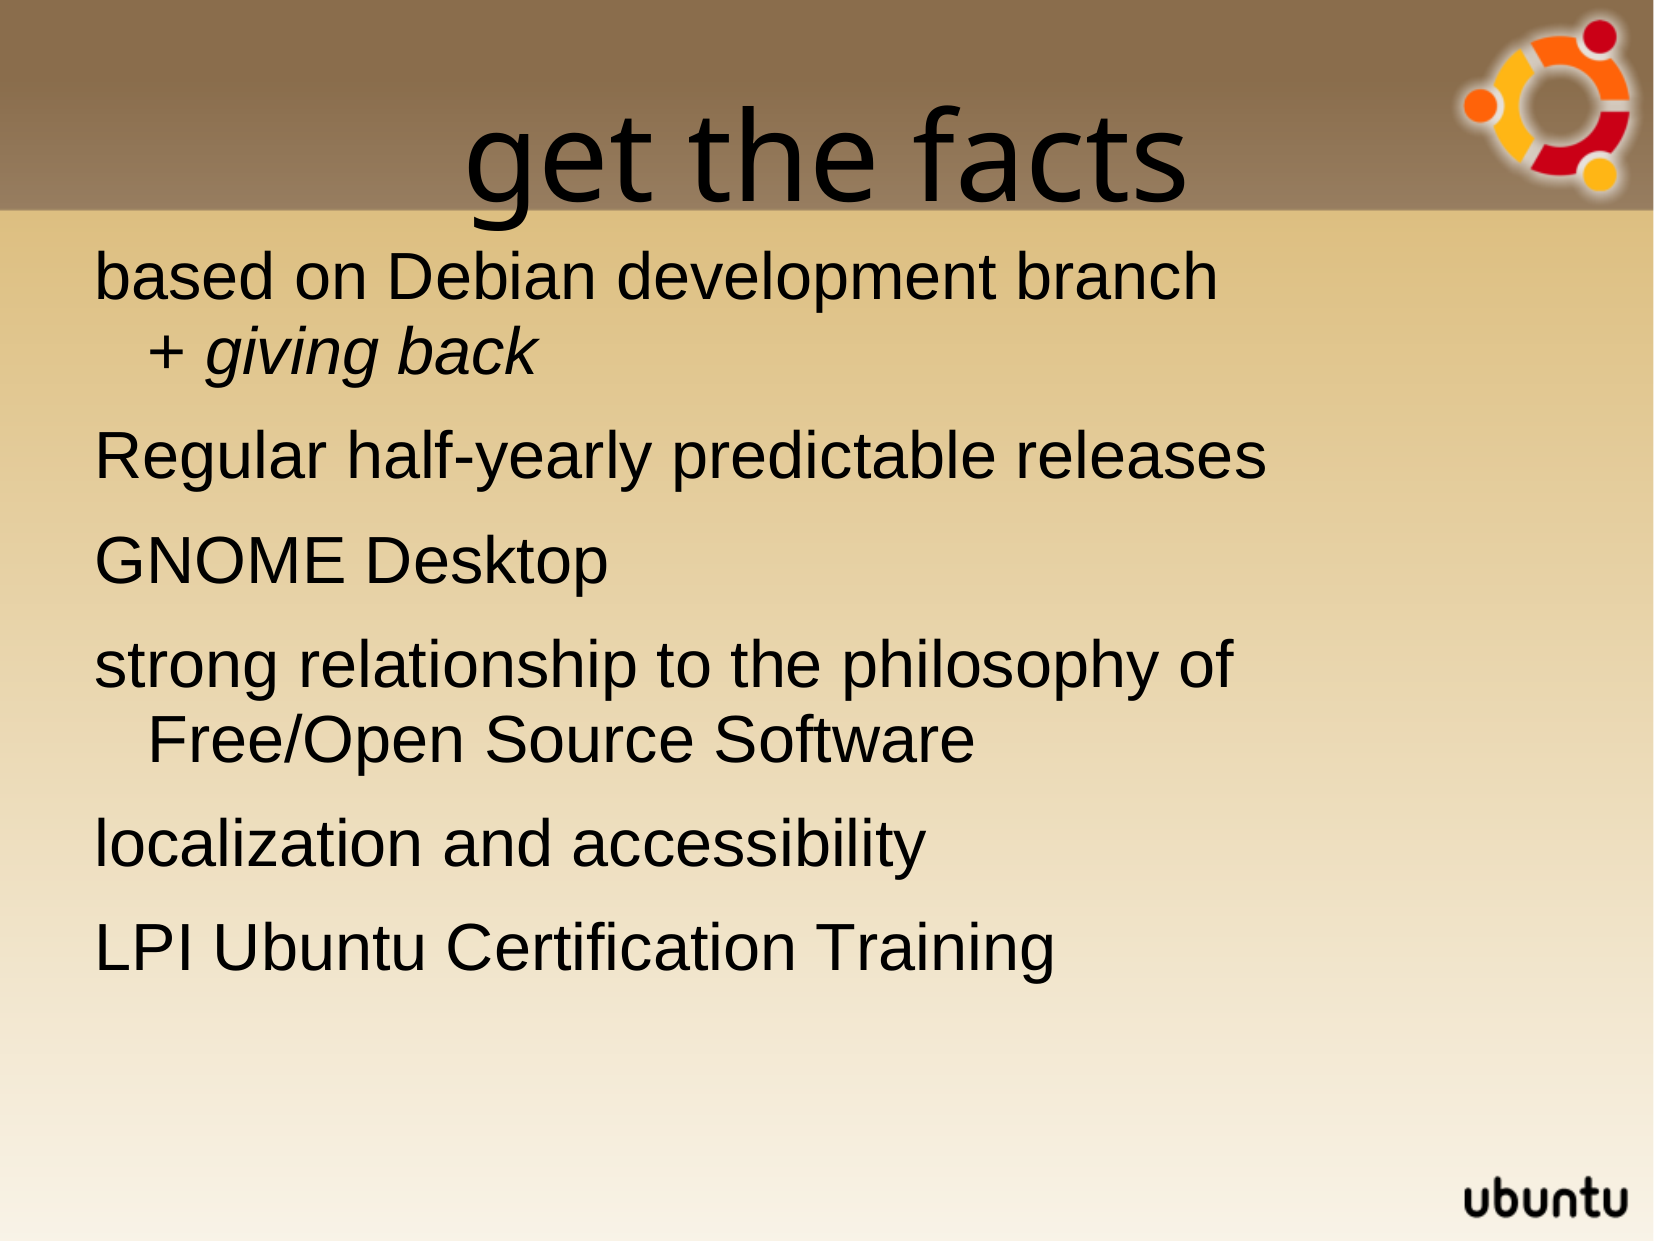

# get the facts
based on Debian development branch
+ giving back
Regular half-yearly predictable releases
GNOME Desktop
strong relationship to the philosophy of Free/Open Source Software
localization and accessibility
LPI Ubuntu Certification Training